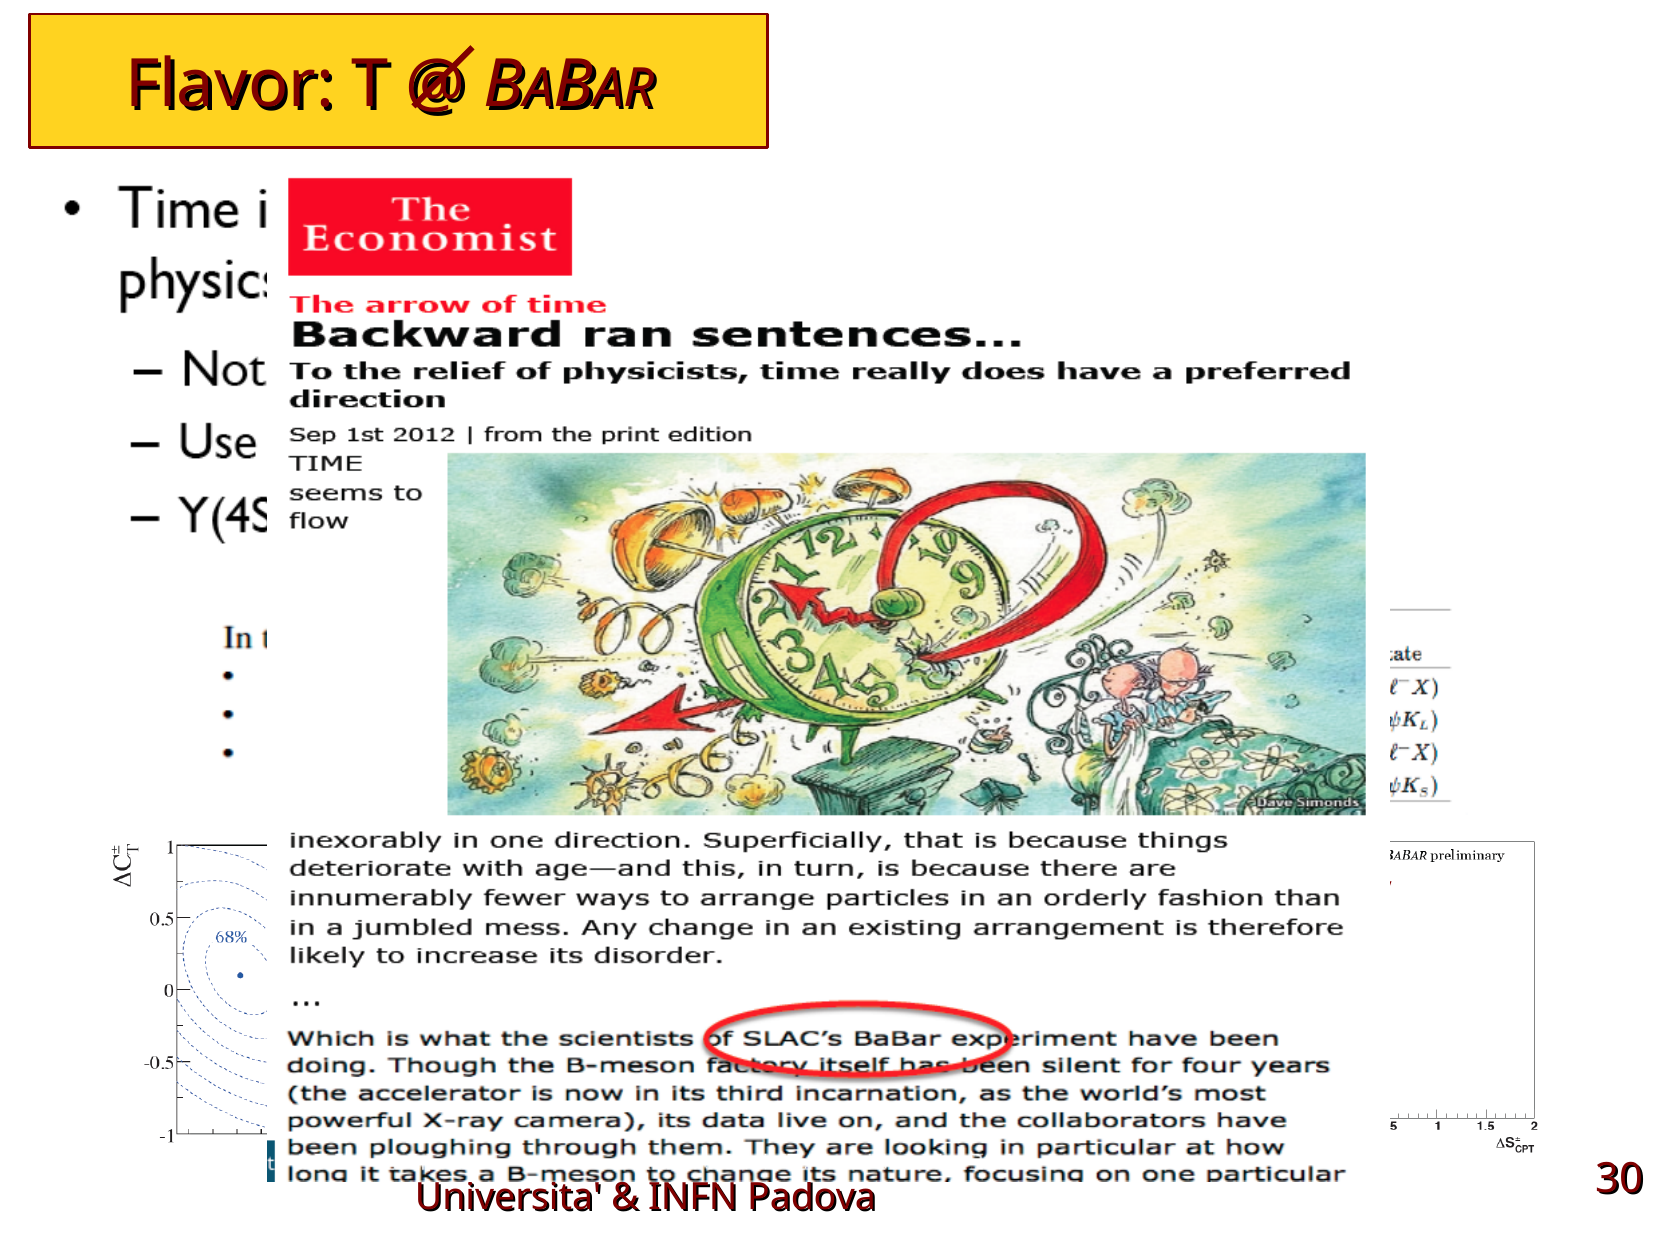

# Flavor: T @ BABAR
T
CP
CPV